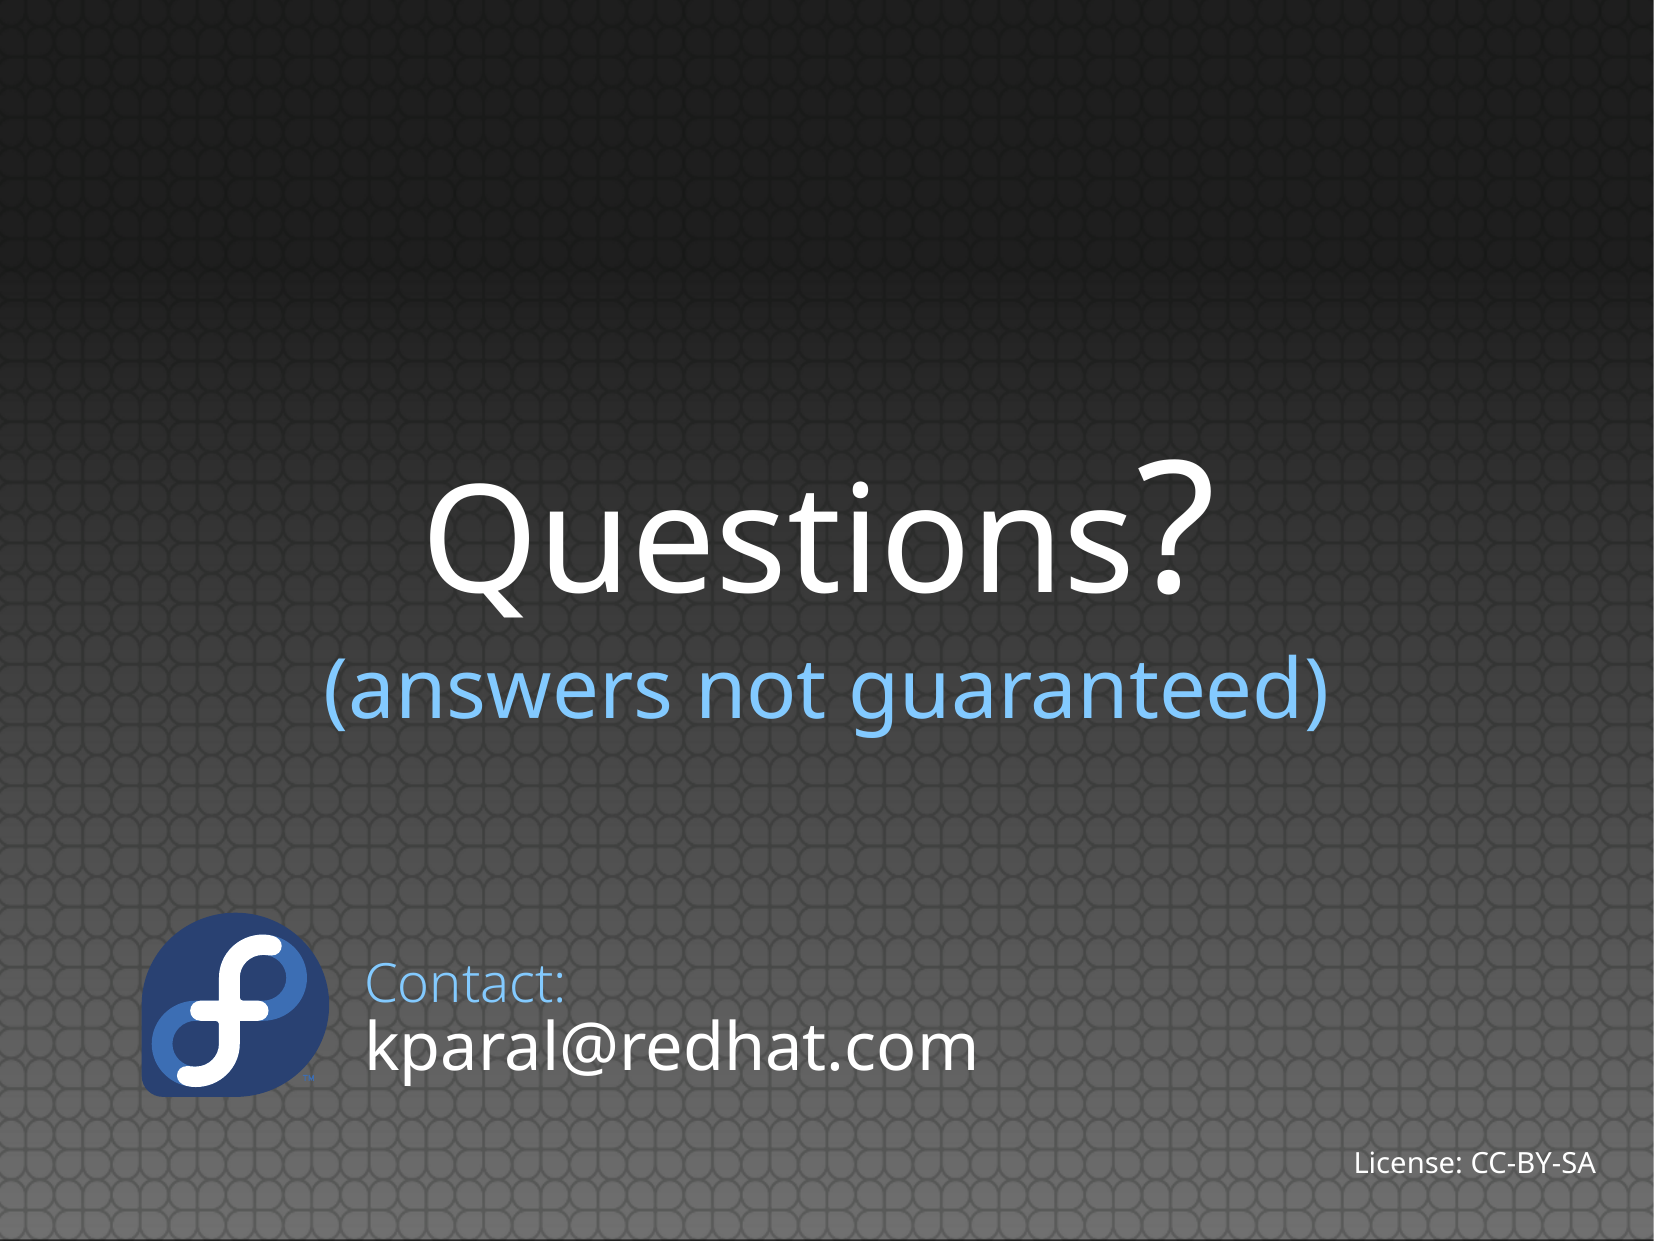

# Questions?
(answers not guaranteed)
Contact:
kparal@redhat.com
License: CC-BY-SA